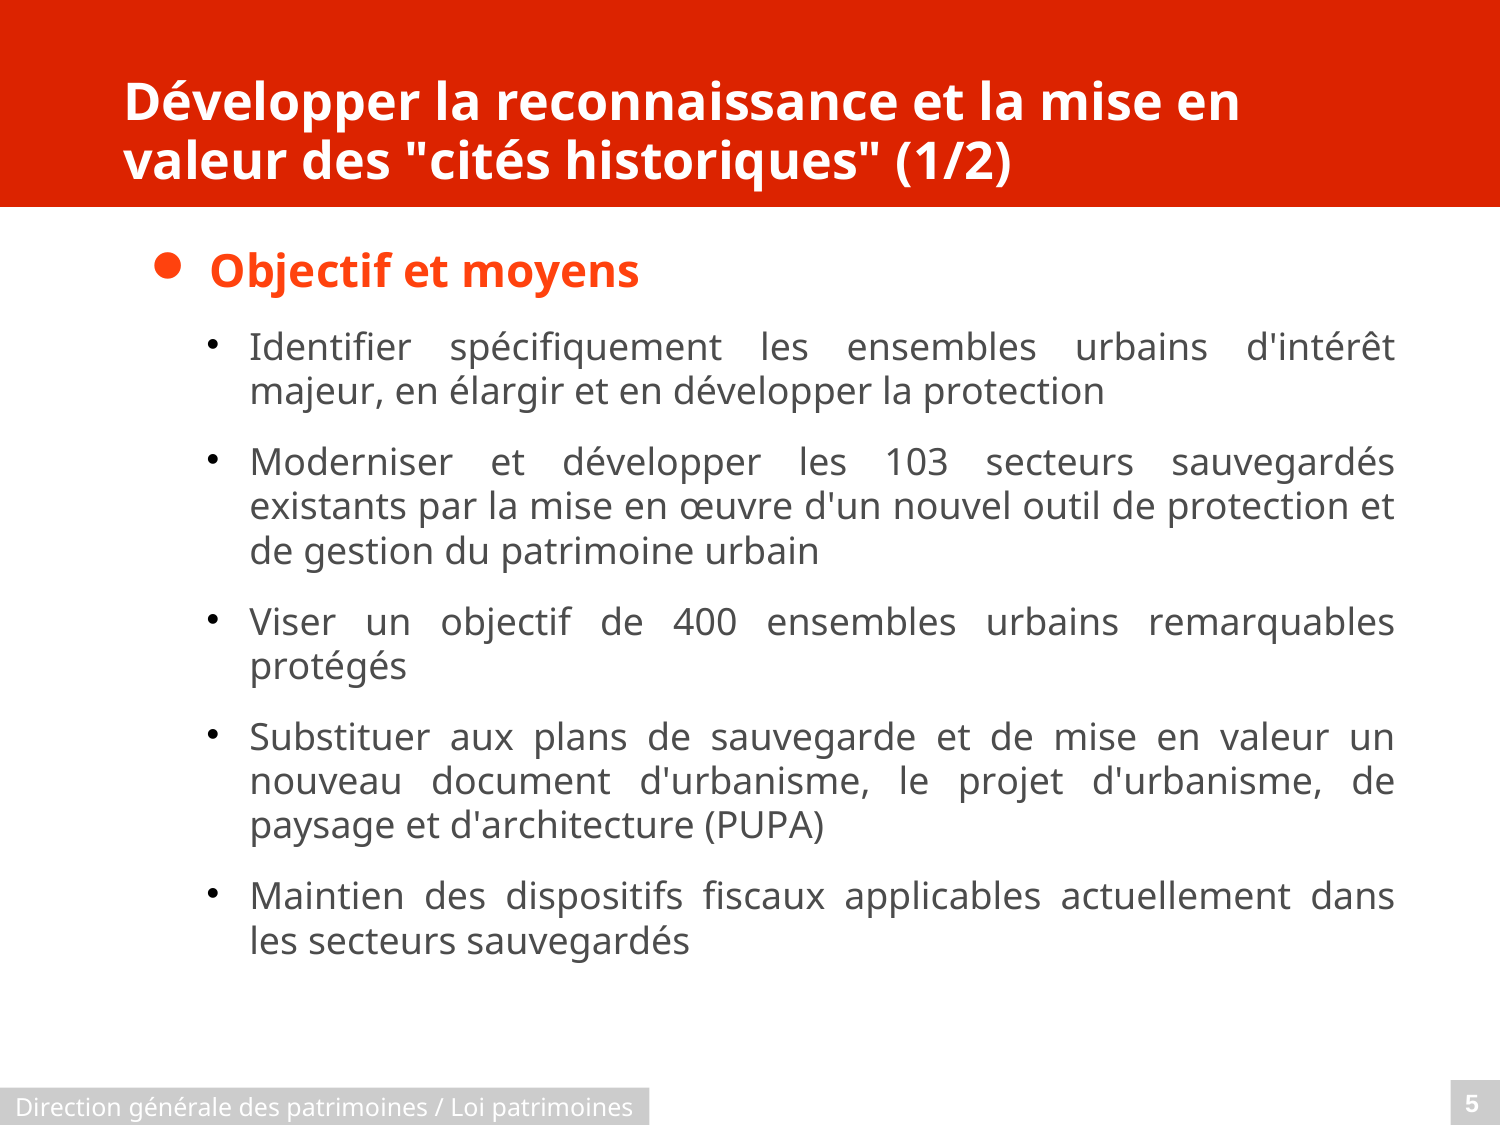

# Développer la reconnaissance et la mise en valeur des "cités historiques" (1/2)
Objectif et moyens
Identifier spécifiquement les ensembles urbains d'intérêt majeur, en élargir et en développer la protection
Moderniser et développer les 103 secteurs sauvegardés existants par la mise en œuvre d'un nouvel outil de protection et de gestion du patrimoine urbain
Viser un objectif de 400 ensembles urbains remarquables protégés
Substituer aux plans de sauvegarde et de mise en valeur un nouveau document d'urbanisme, le projet d'urbanisme, de paysage et d'architecture (PUPA)
Maintien des dispositifs fiscaux applicables actuellement dans les secteurs sauvegardés